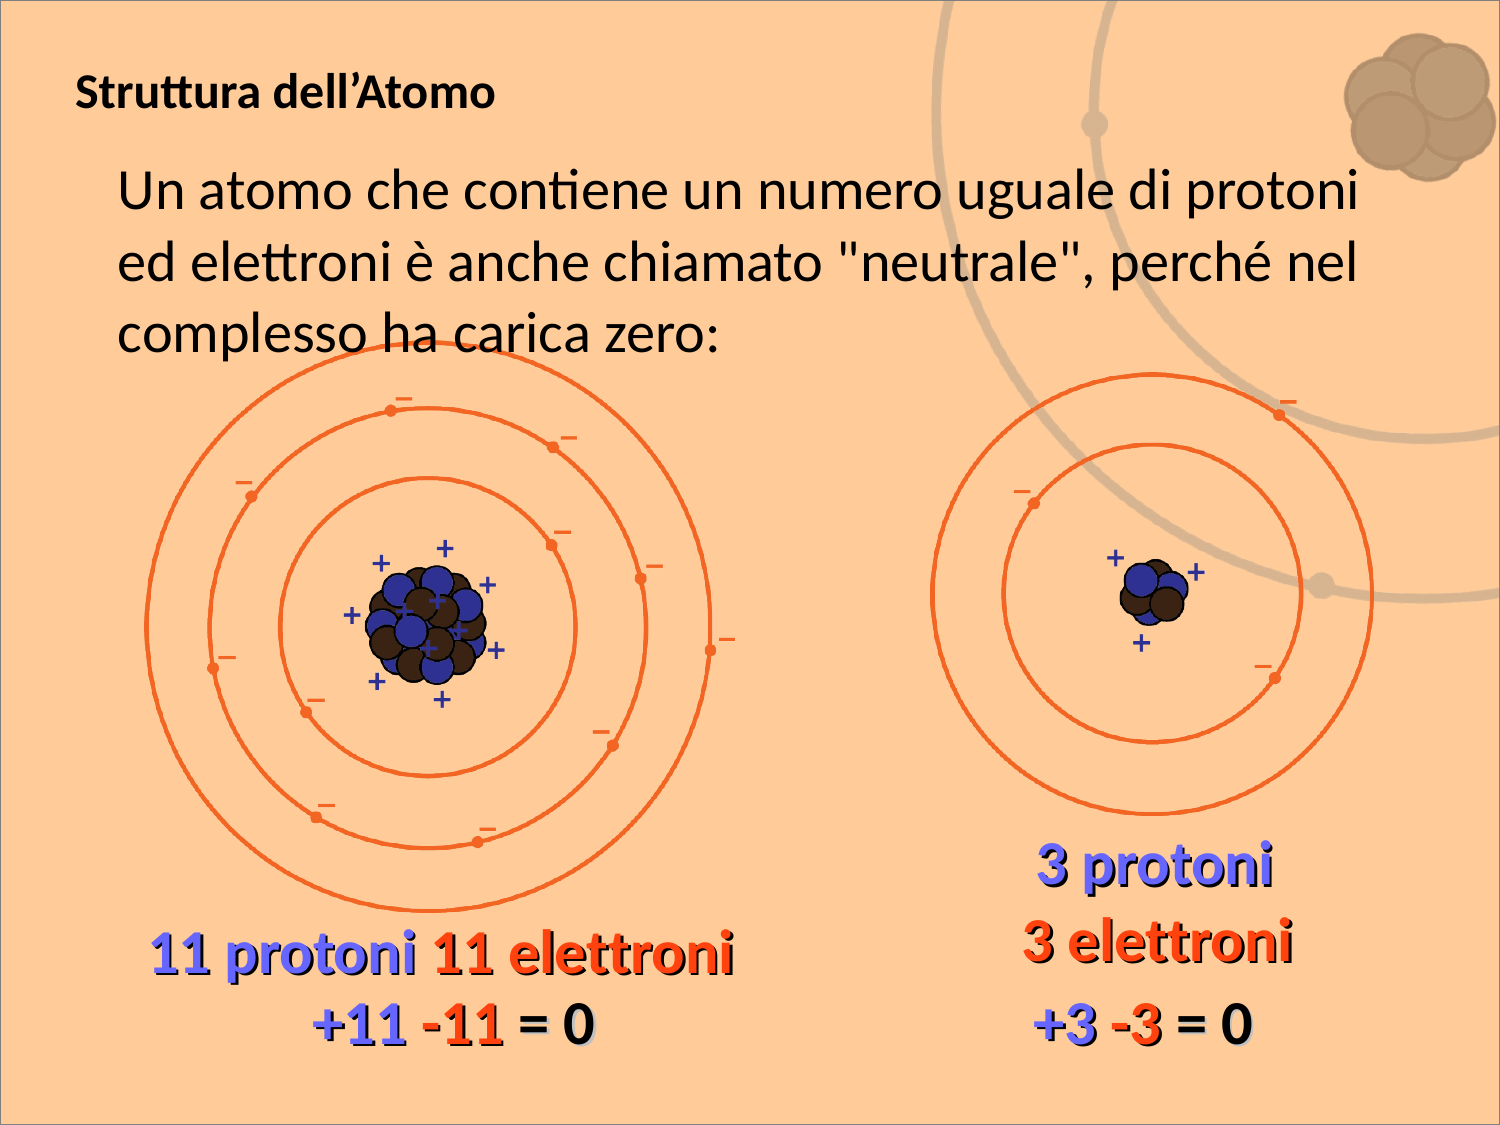

# Struttura dell’Atomo
Un atomo che contiene un numero uguale di protoni ed elettroni è anche chiamato "neutrale", perché nel complesso ha carica zero:
 3 protoni
3 elettroni
11 protoni 11 elettroni
+11 -11 = 0
+3 -3 = 0